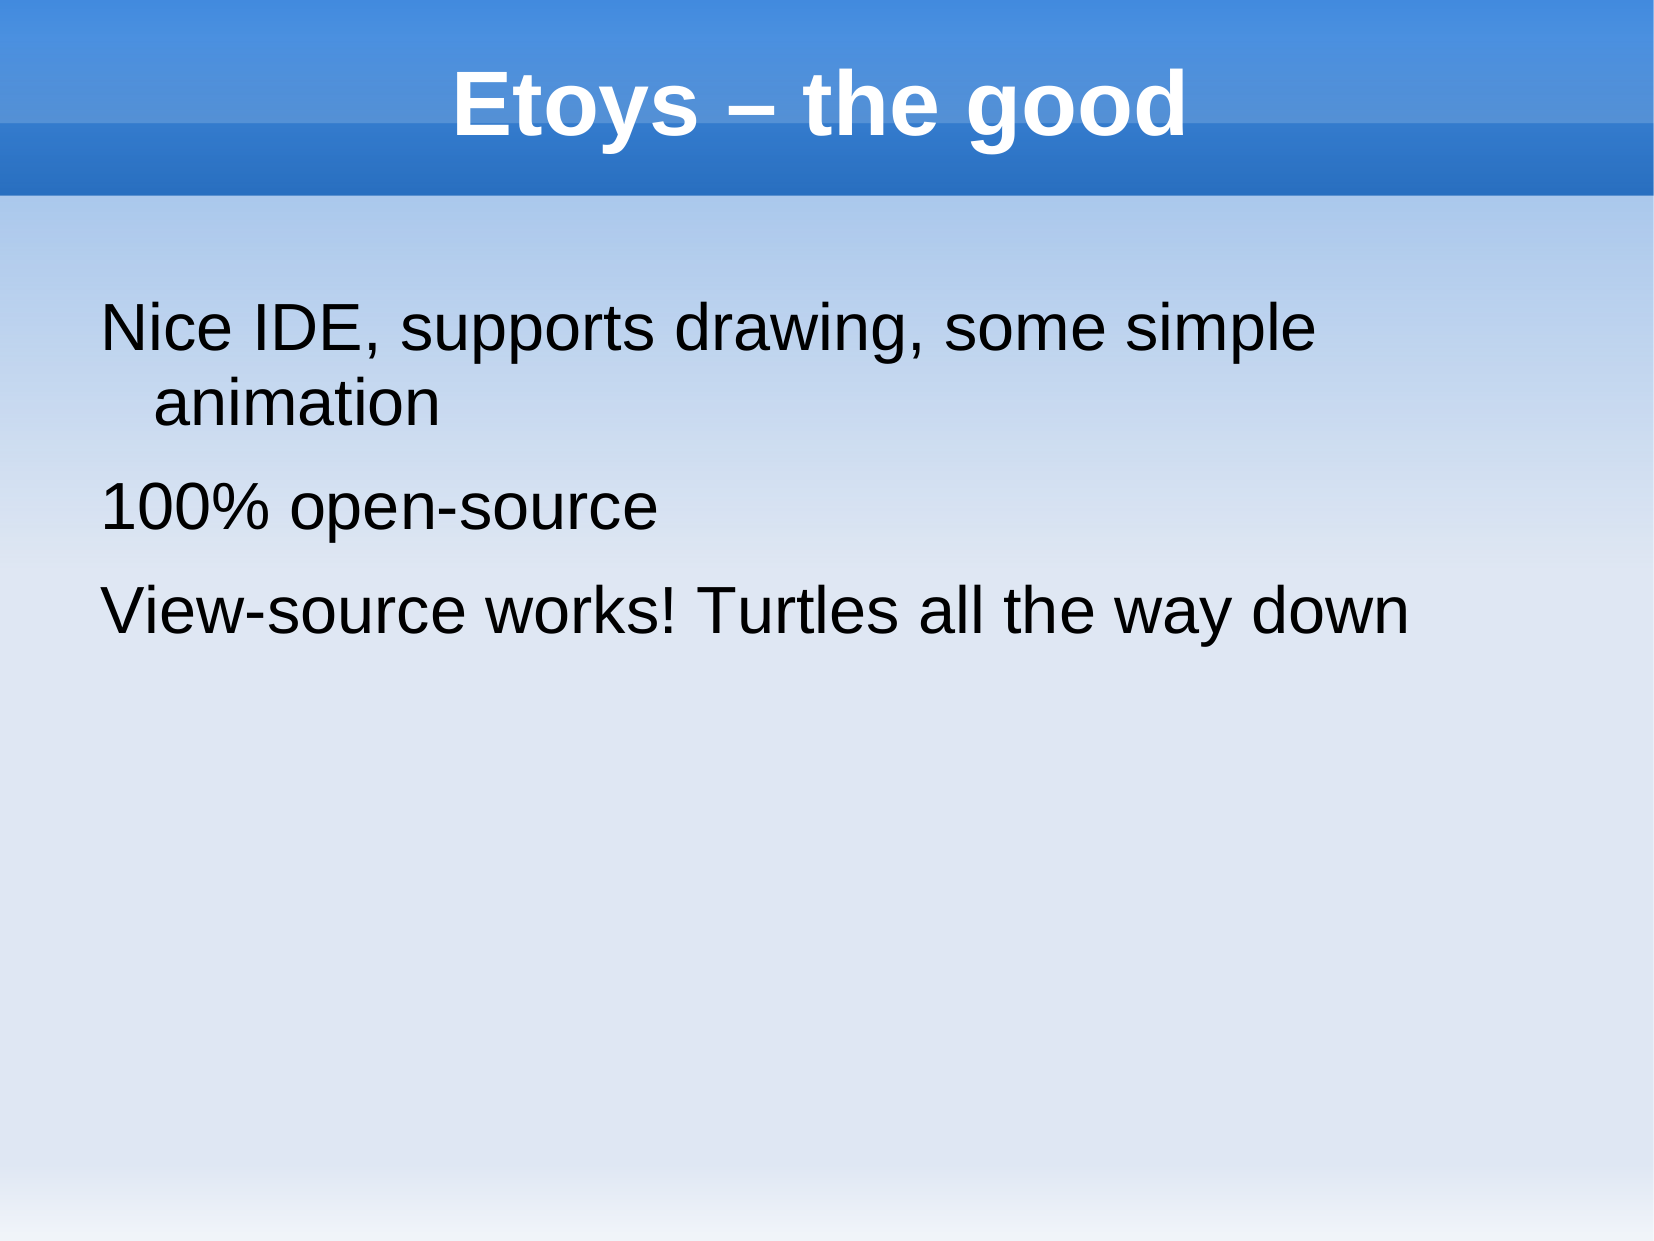

# Etoys – the good
Nice IDE, supports drawing, some simple animation
100% open-source
View-source works! Turtles all the way down